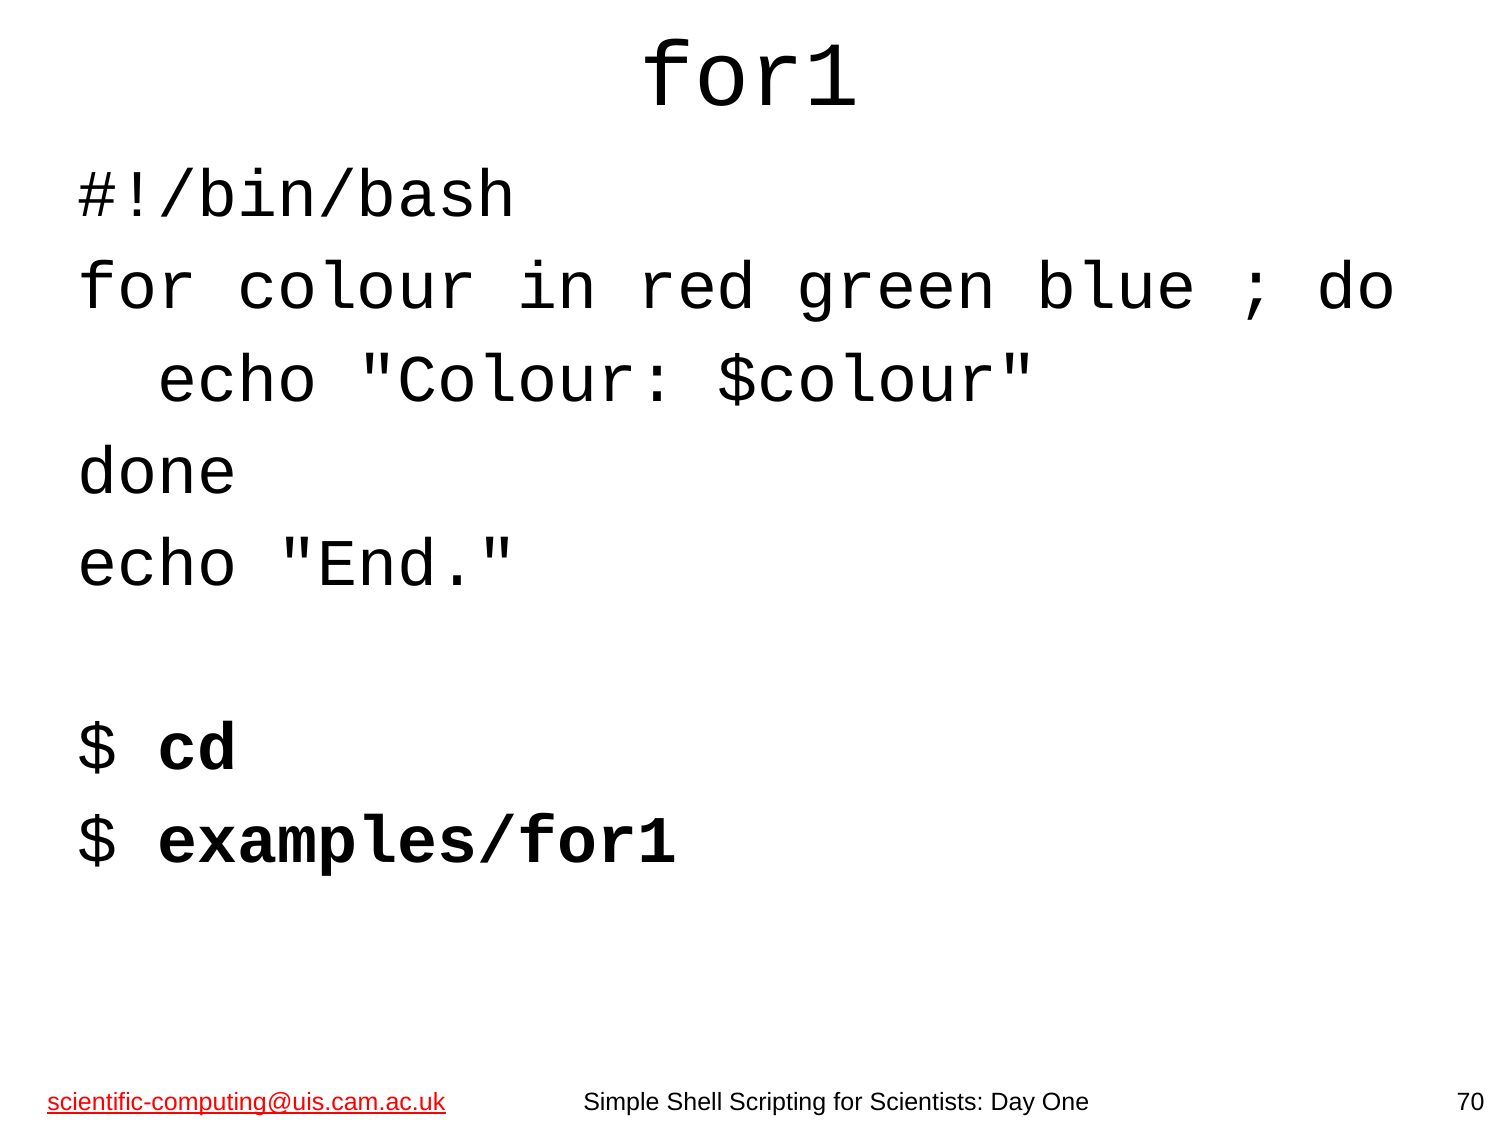

# for1
#!/bin/bash
for colour in red green blue ; do
 echo "Colour: $colour"
done
echo "End."
$ cd
$ examples/for1
Python for absolute beginners
70